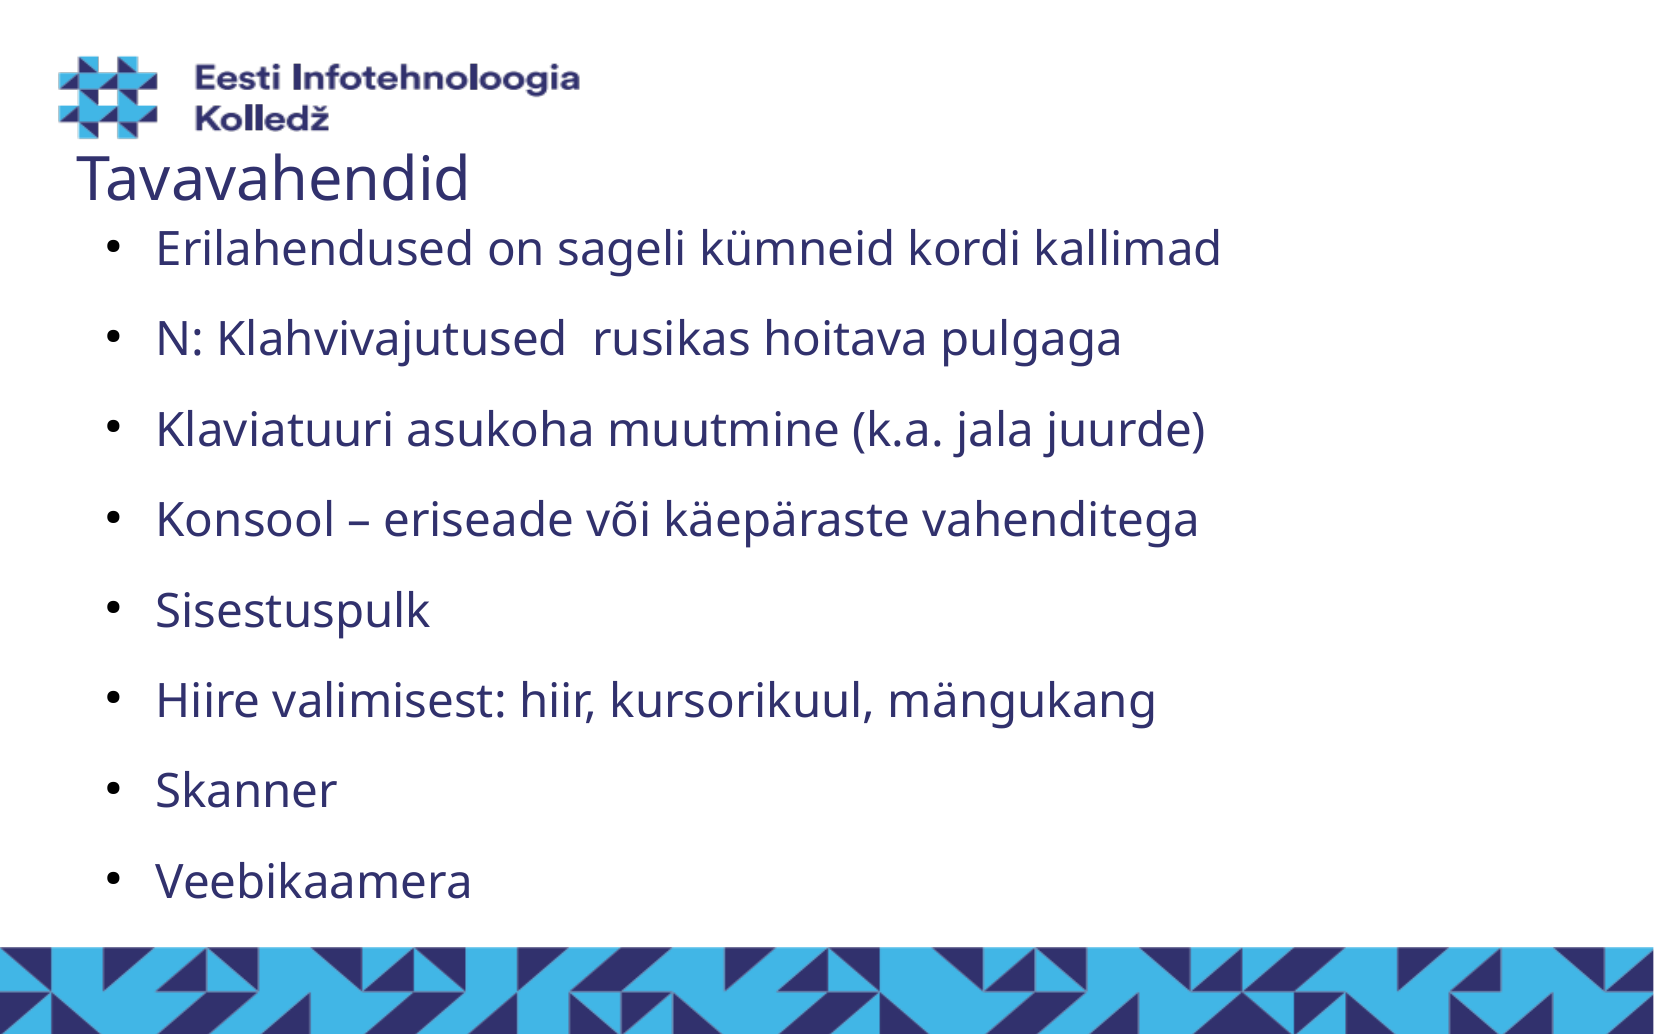

# Tavavahendid
Erilahendused on sageli kümneid kordi kallimad
N: Klahvivajutused rusikas hoitava pulgaga
Klaviatuuri asukoha muutmine (k.a. jala juurde)
Konsool – eriseade või käepäraste vahenditega
Sisestuspulk
Hiire valimisest: hiir, kursorikuul, mängukang
Skanner
Veebikaamera